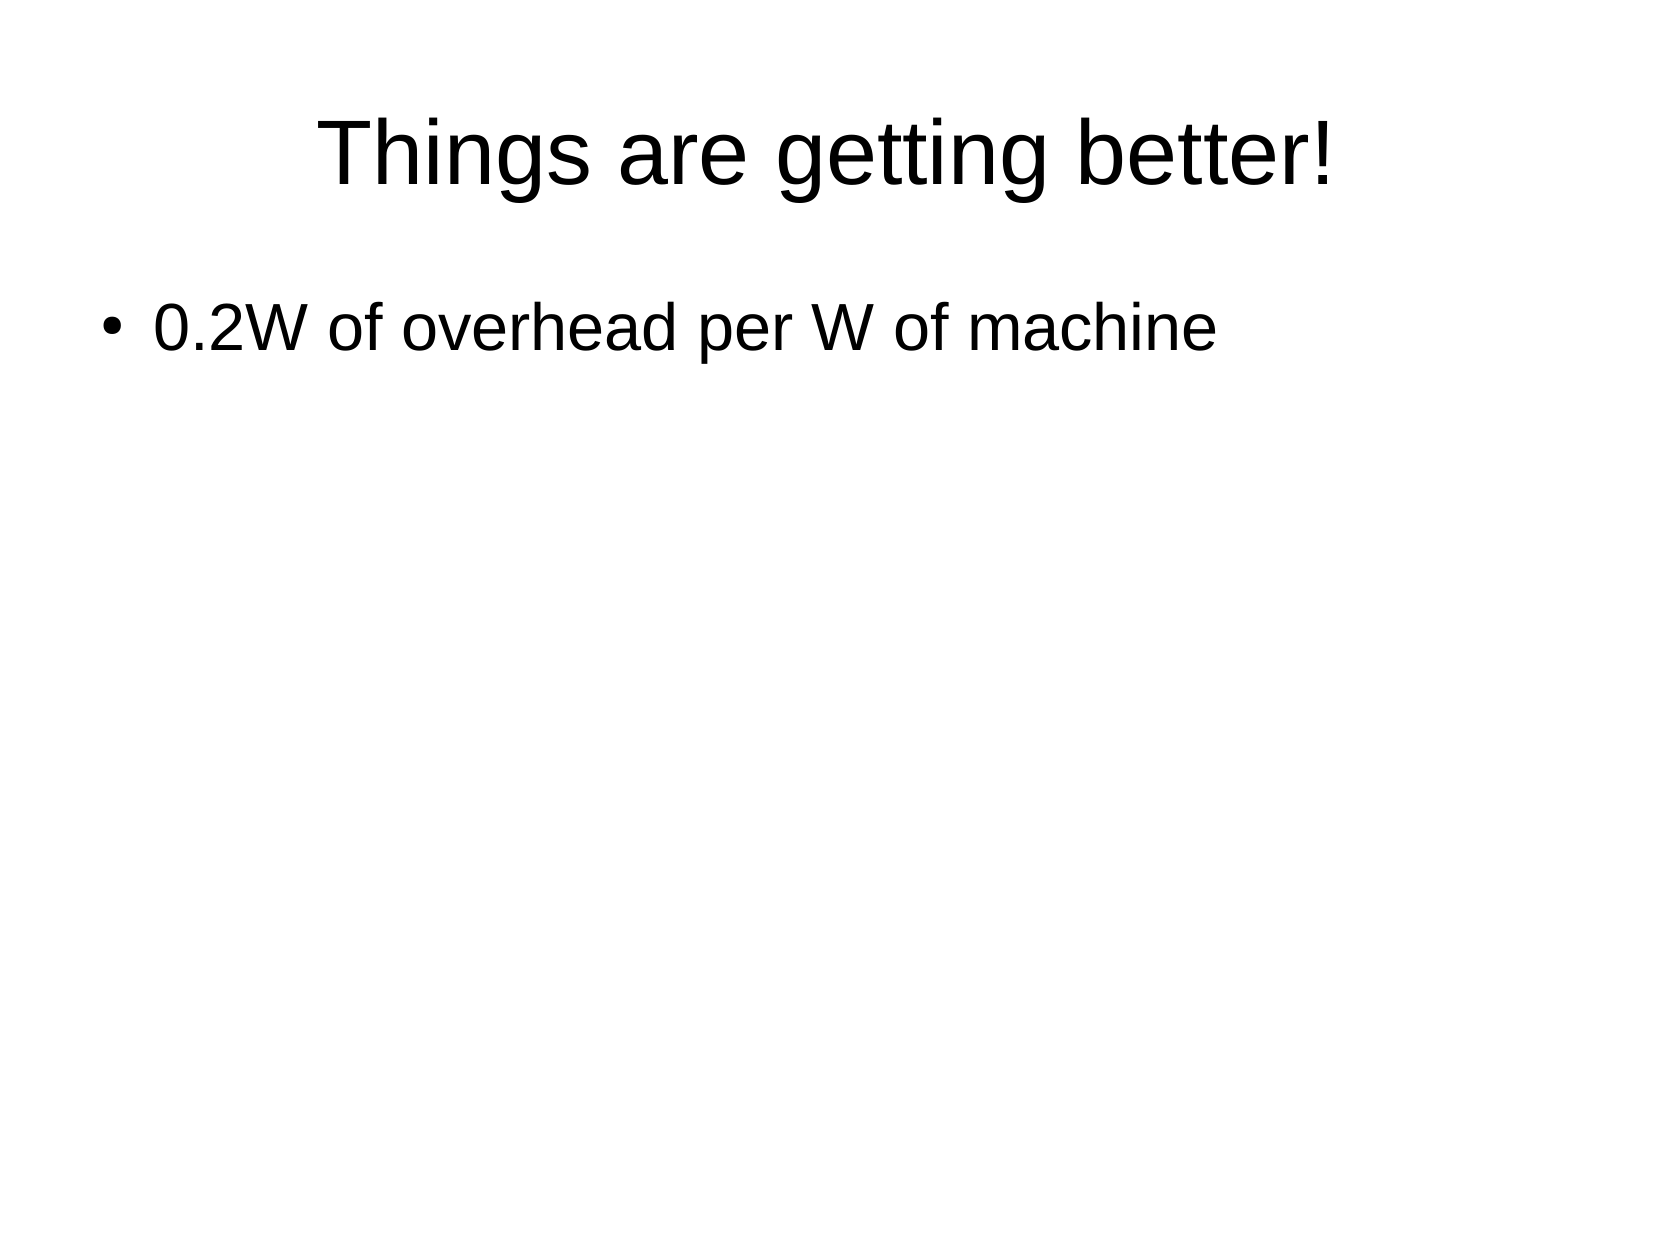

# Things are getting better!
0.2W of overhead per W of machine